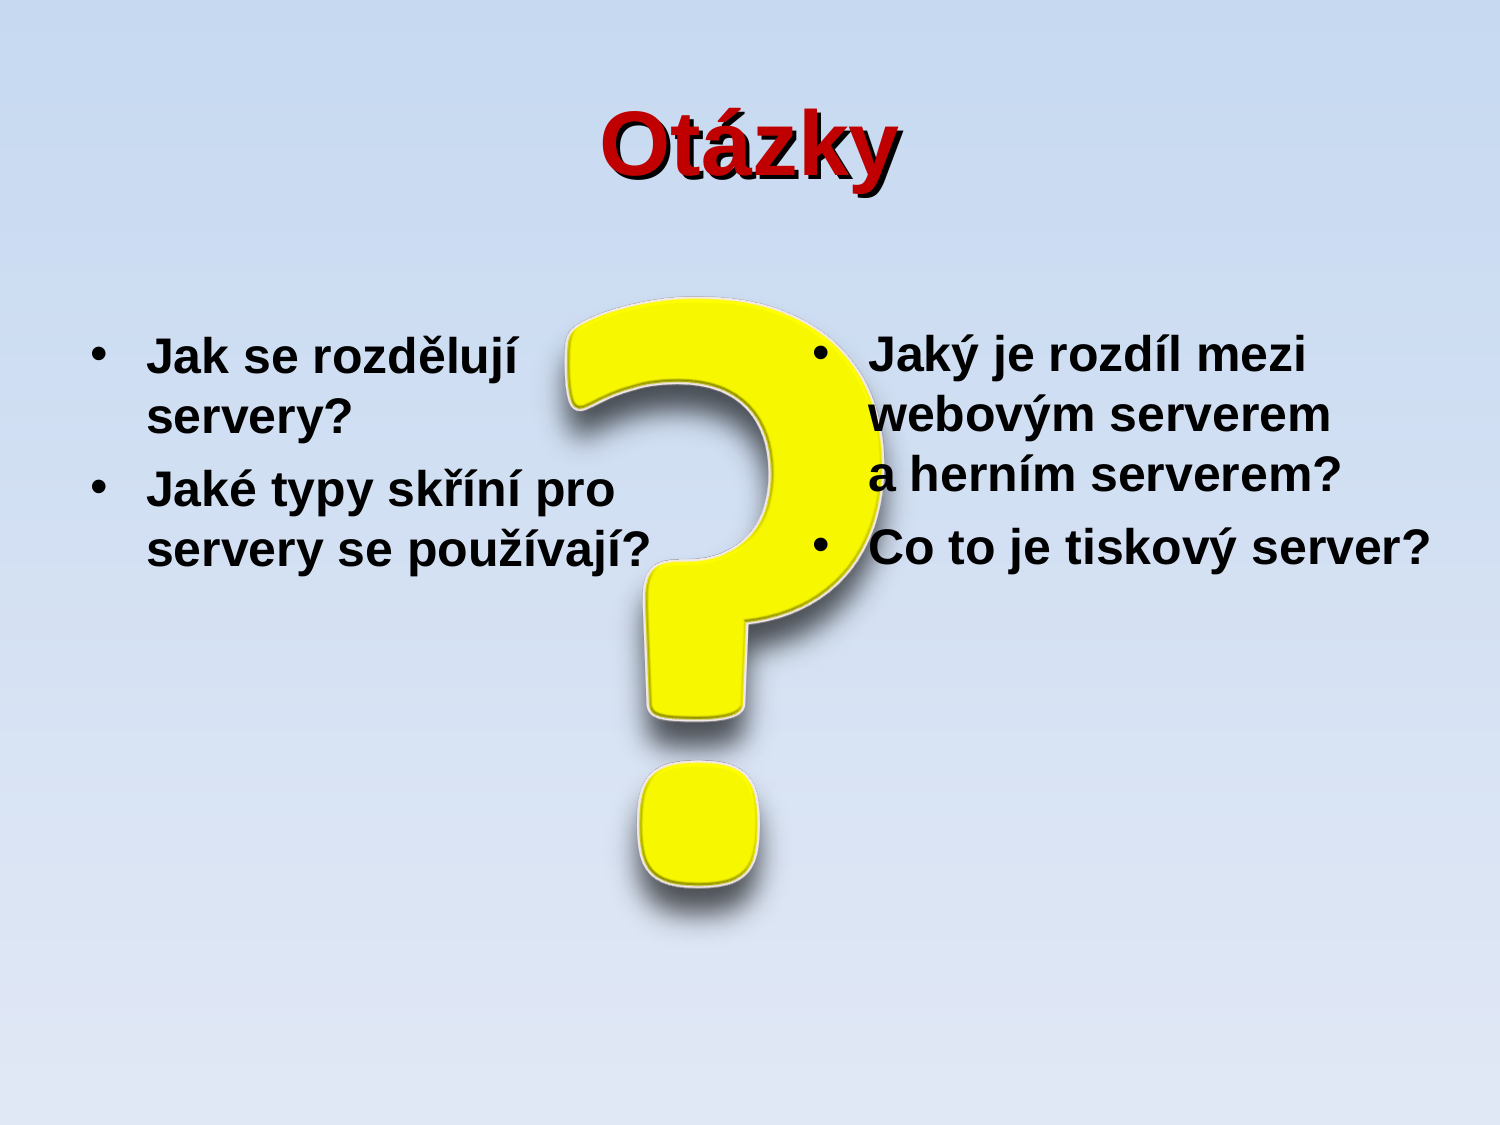

# Otázky
Jaký je rozdíl mezi webovým serverem
a herním serverem?
Co to je tiskový server?
Jak se rozdělují servery?
Jaké typy skříní pro servery se používají?